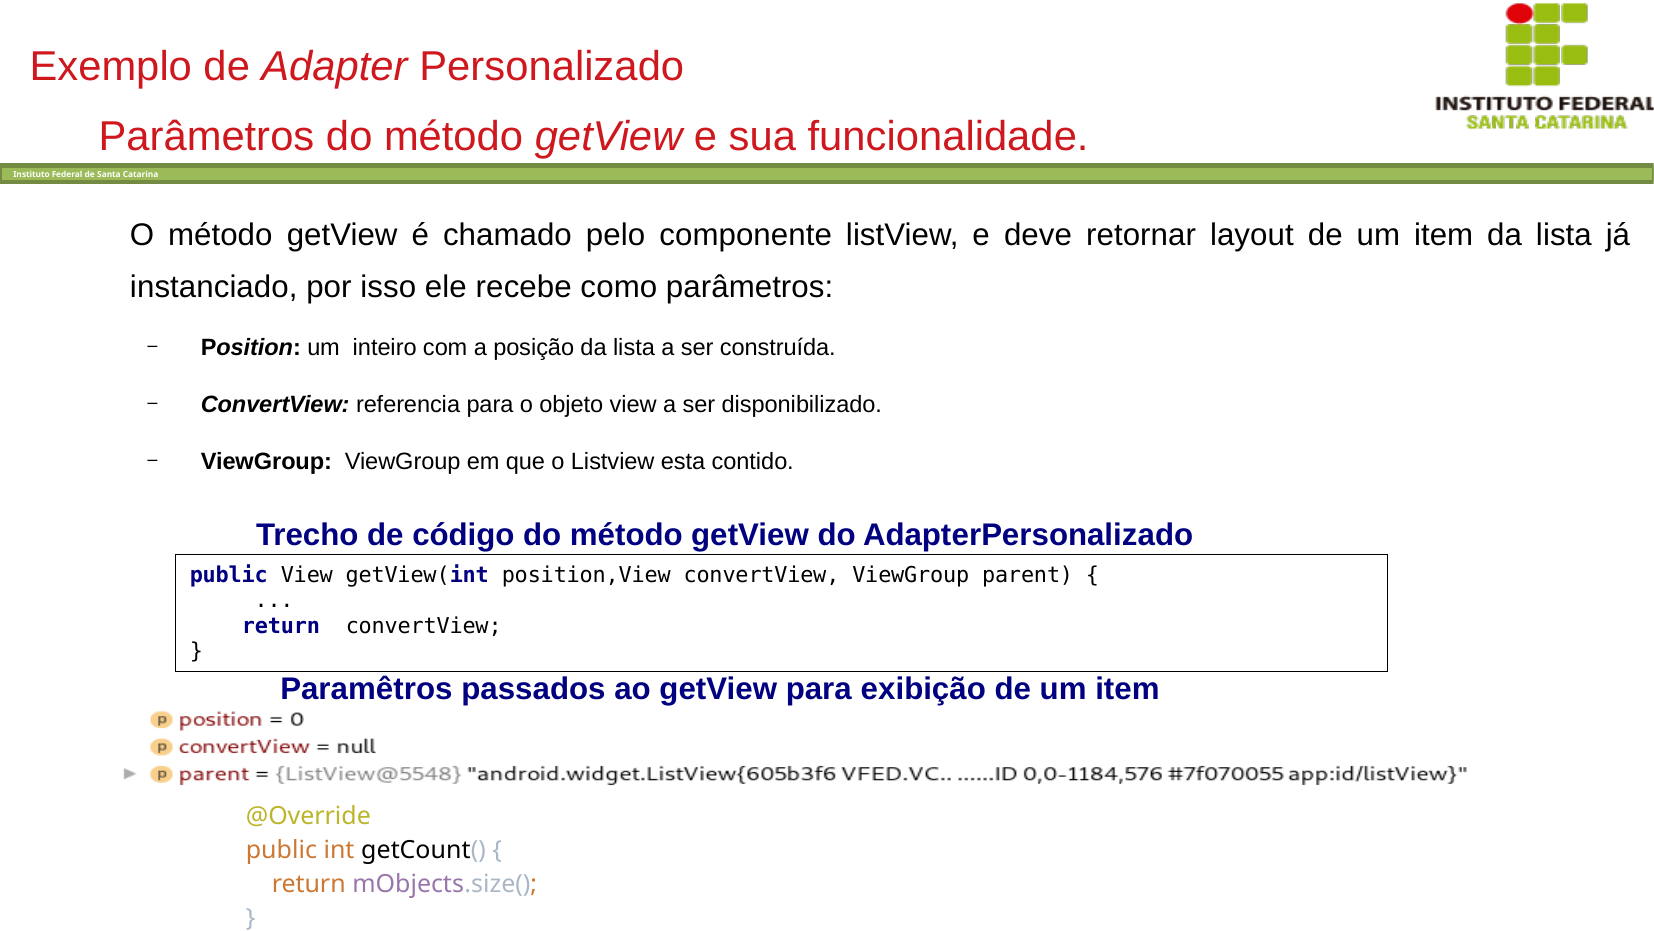

# Exemplo de Adapter Personalizado Parâmetros do método getView e sua funcionalidade.
O método getView é chamado pelo componente listView, e deve retornar layout de um item da lista já instanciado, por isso ele recebe como parâmetros:
Position: um inteiro com a posição da lista a ser construída.
ConvertView: referencia para o objeto view a ser disponibilizado.
ViewGroup: ViewGroup em que o Listview esta contido.
Trecho de código do método getView do AdapterPersonalizado
public View getView(int position,View convertView, ViewGroup parent) {
 ...
 return convertView;
}
Paramêtros passados ao getView para exibição de um item
@Override
public int getCount() {
 return mObjects.size();
}